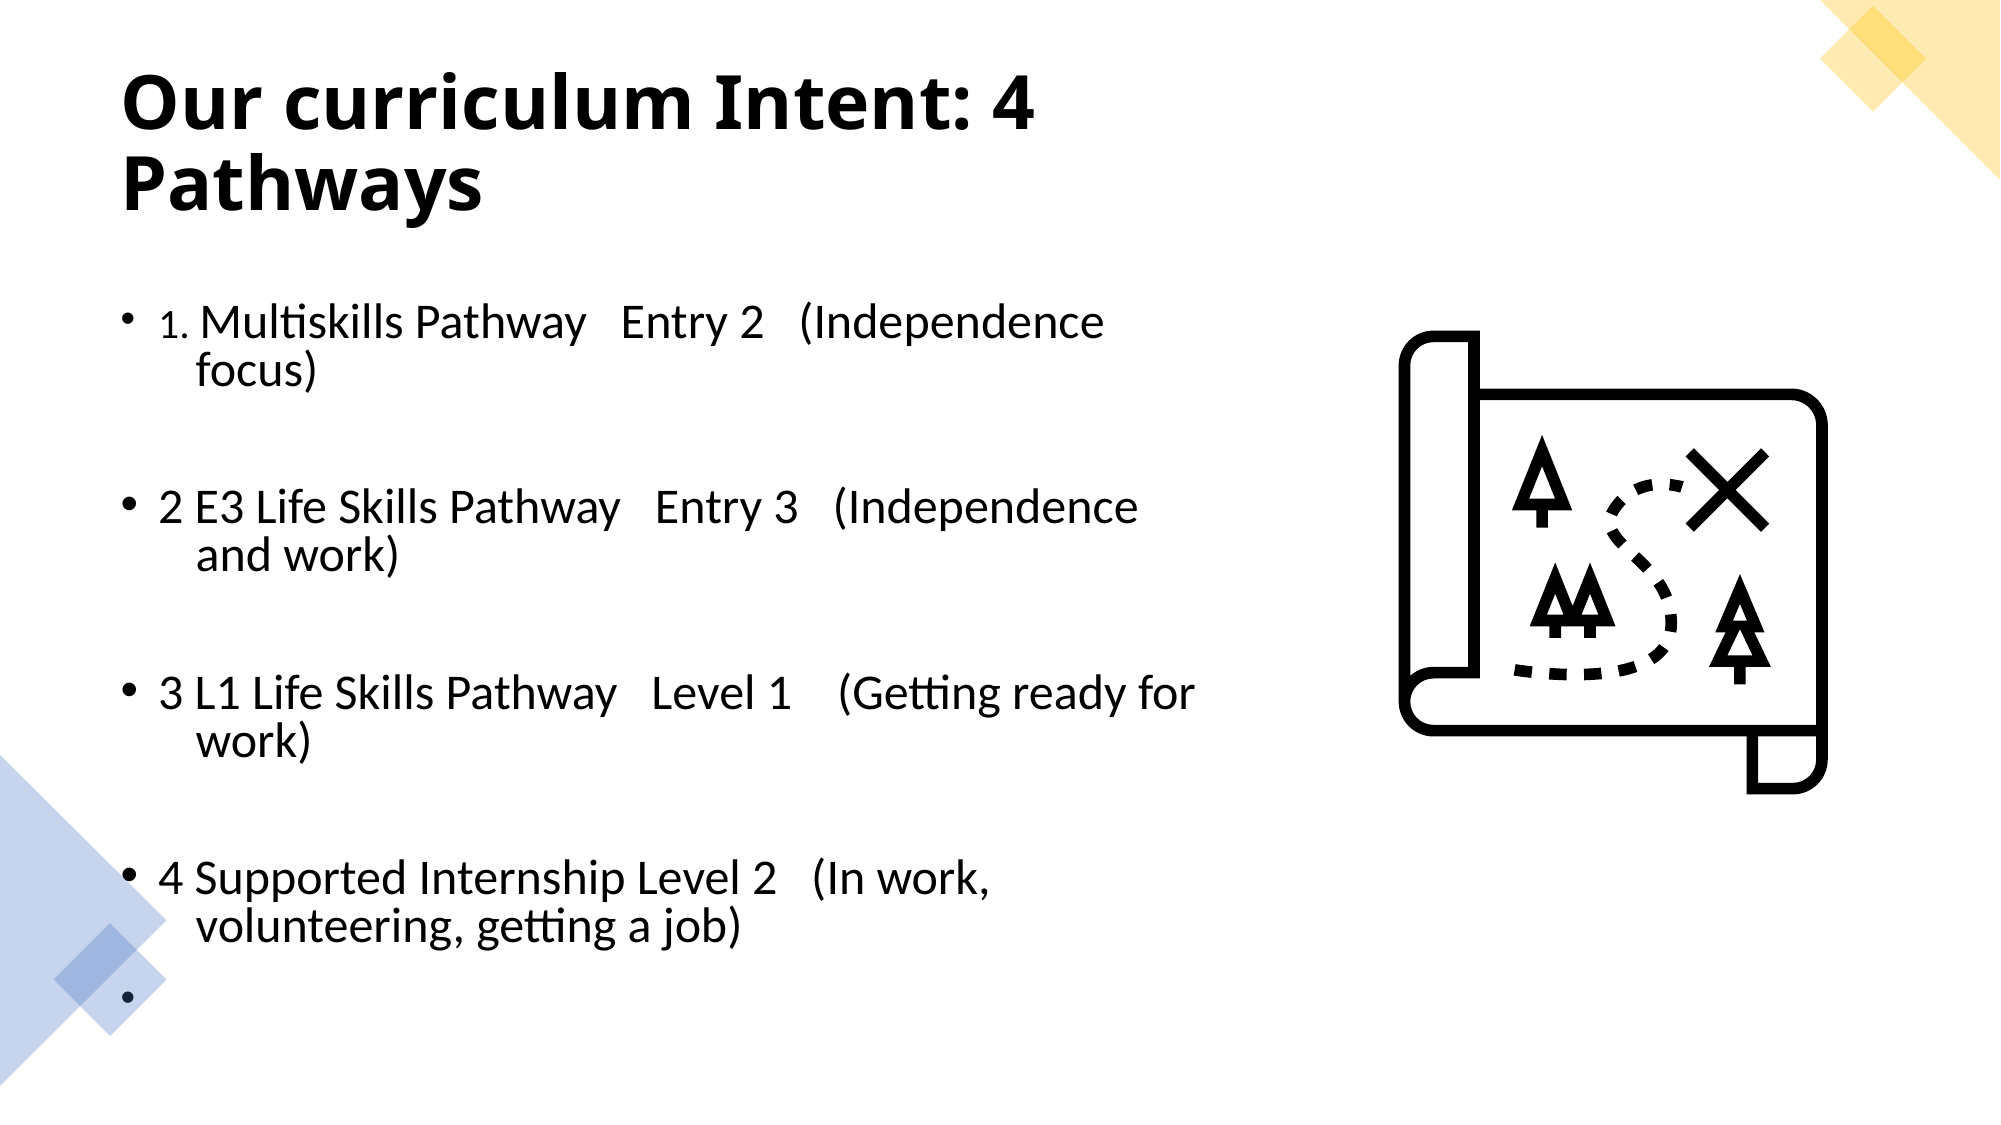

# Our curriculum Intent: 4 Pathways
1. Multiskills Pathway Entry 2 (Independence focus)
2 E3 Life Skills Pathway Entry 3 (Independence and work)
3 L1 Life Skills Pathway Level 1 (Getting ready for work)
4 Supported Internship Level 2 (In work, volunteering, getting a job)